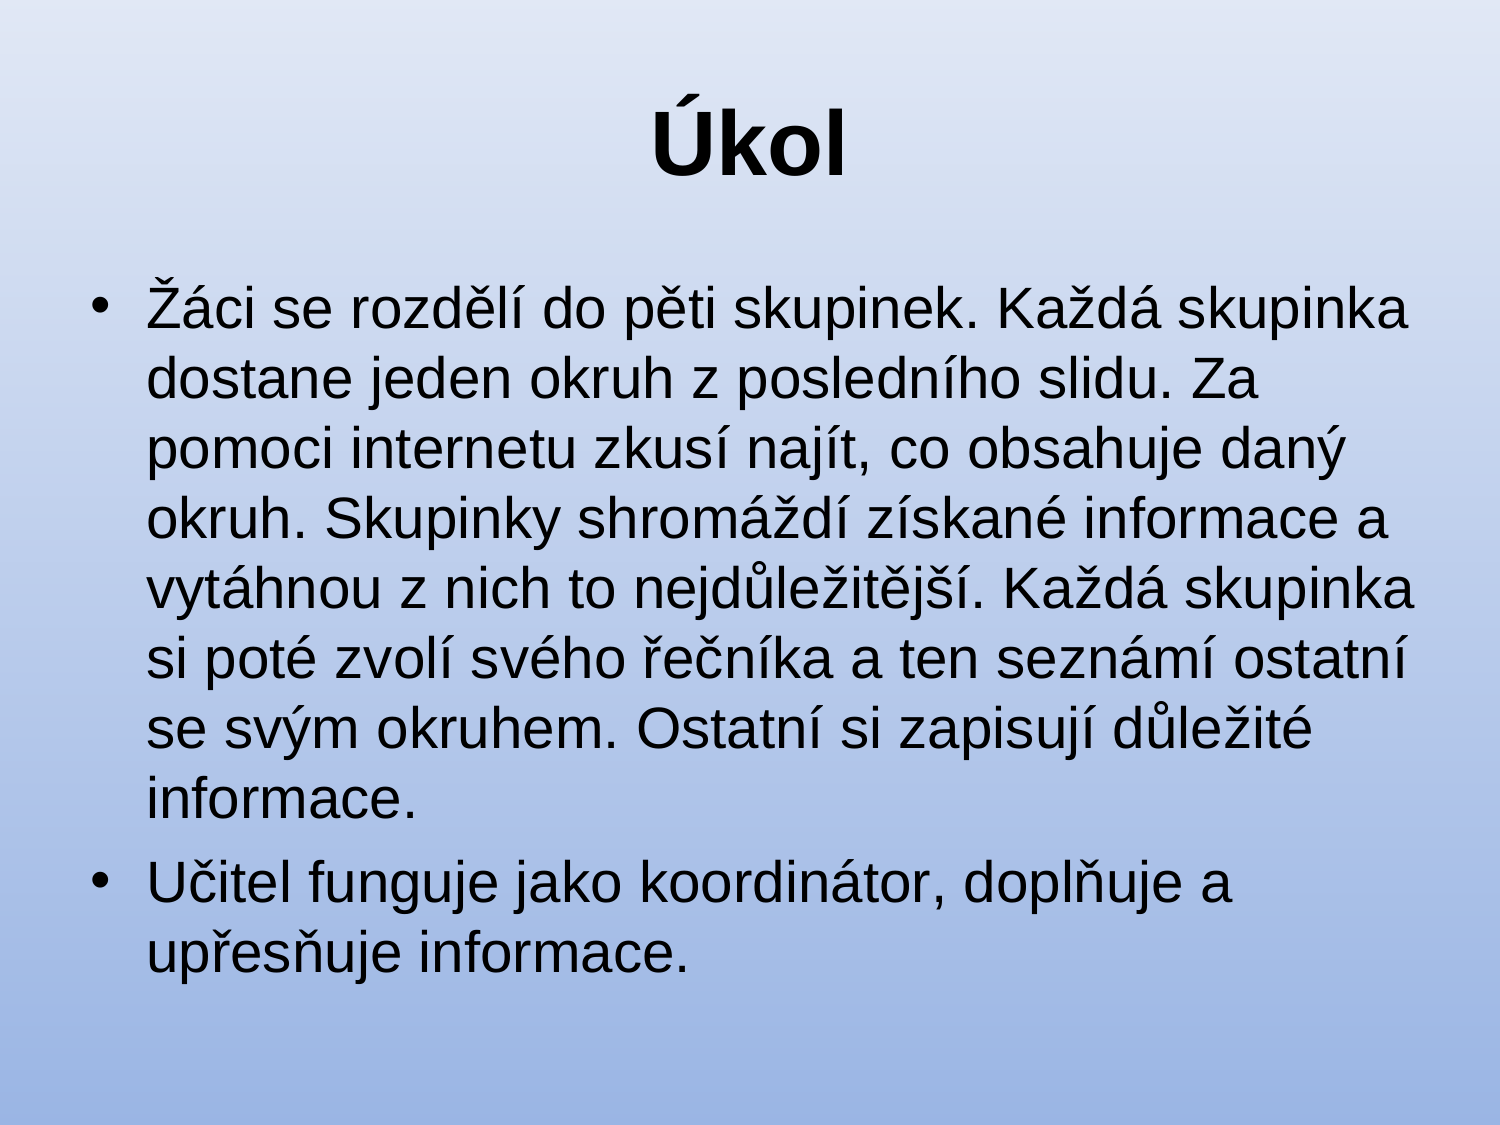

# Úkol
Žáci se rozdělí do pěti skupinek. Každá skupinka dostane jeden okruh z posledního slidu. Za pomoci internetu zkusí najít, co obsahuje daný okruh. Skupinky shromáždí získané informace a vytáhnou z nich to nejdůležitější. Každá skupinka si poté zvolí svého řečníka a ten seznámí ostatní se svým okruhem. Ostatní si zapisují důležité informace.
Učitel funguje jako koordinátor, doplňuje a upřesňuje informace.